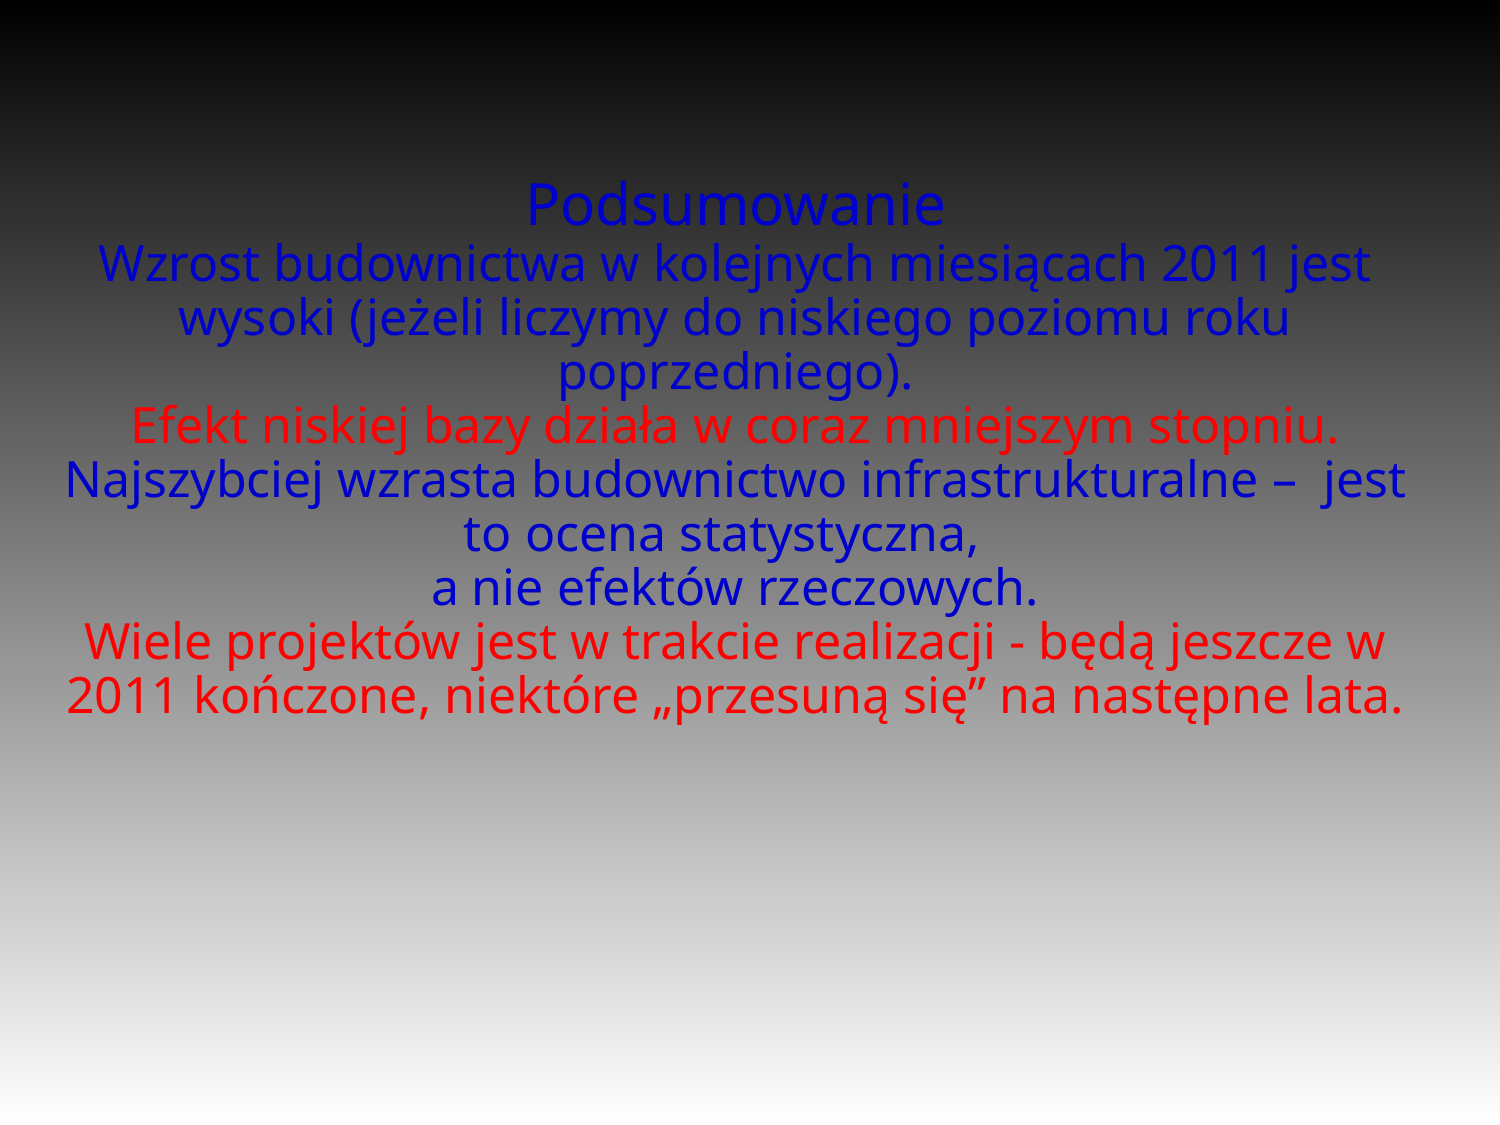

Podsumowanie
Wzrost budownictwa w kolejnych miesiącach 2011 jest wysoki (jeżeli liczymy do niskiego poziomu roku poprzedniego).
Efekt niskiej bazy działa w coraz mniejszym stopniu.
Najszybciej wzrasta budownictwo infrastrukturalne – jest to ocena statystyczna,
a nie efektów rzeczowych.
Wiele projektów jest w trakcie realizacji - będą jeszcze w 2011 kończone, niektóre „przesuną się” na następne lata.
#